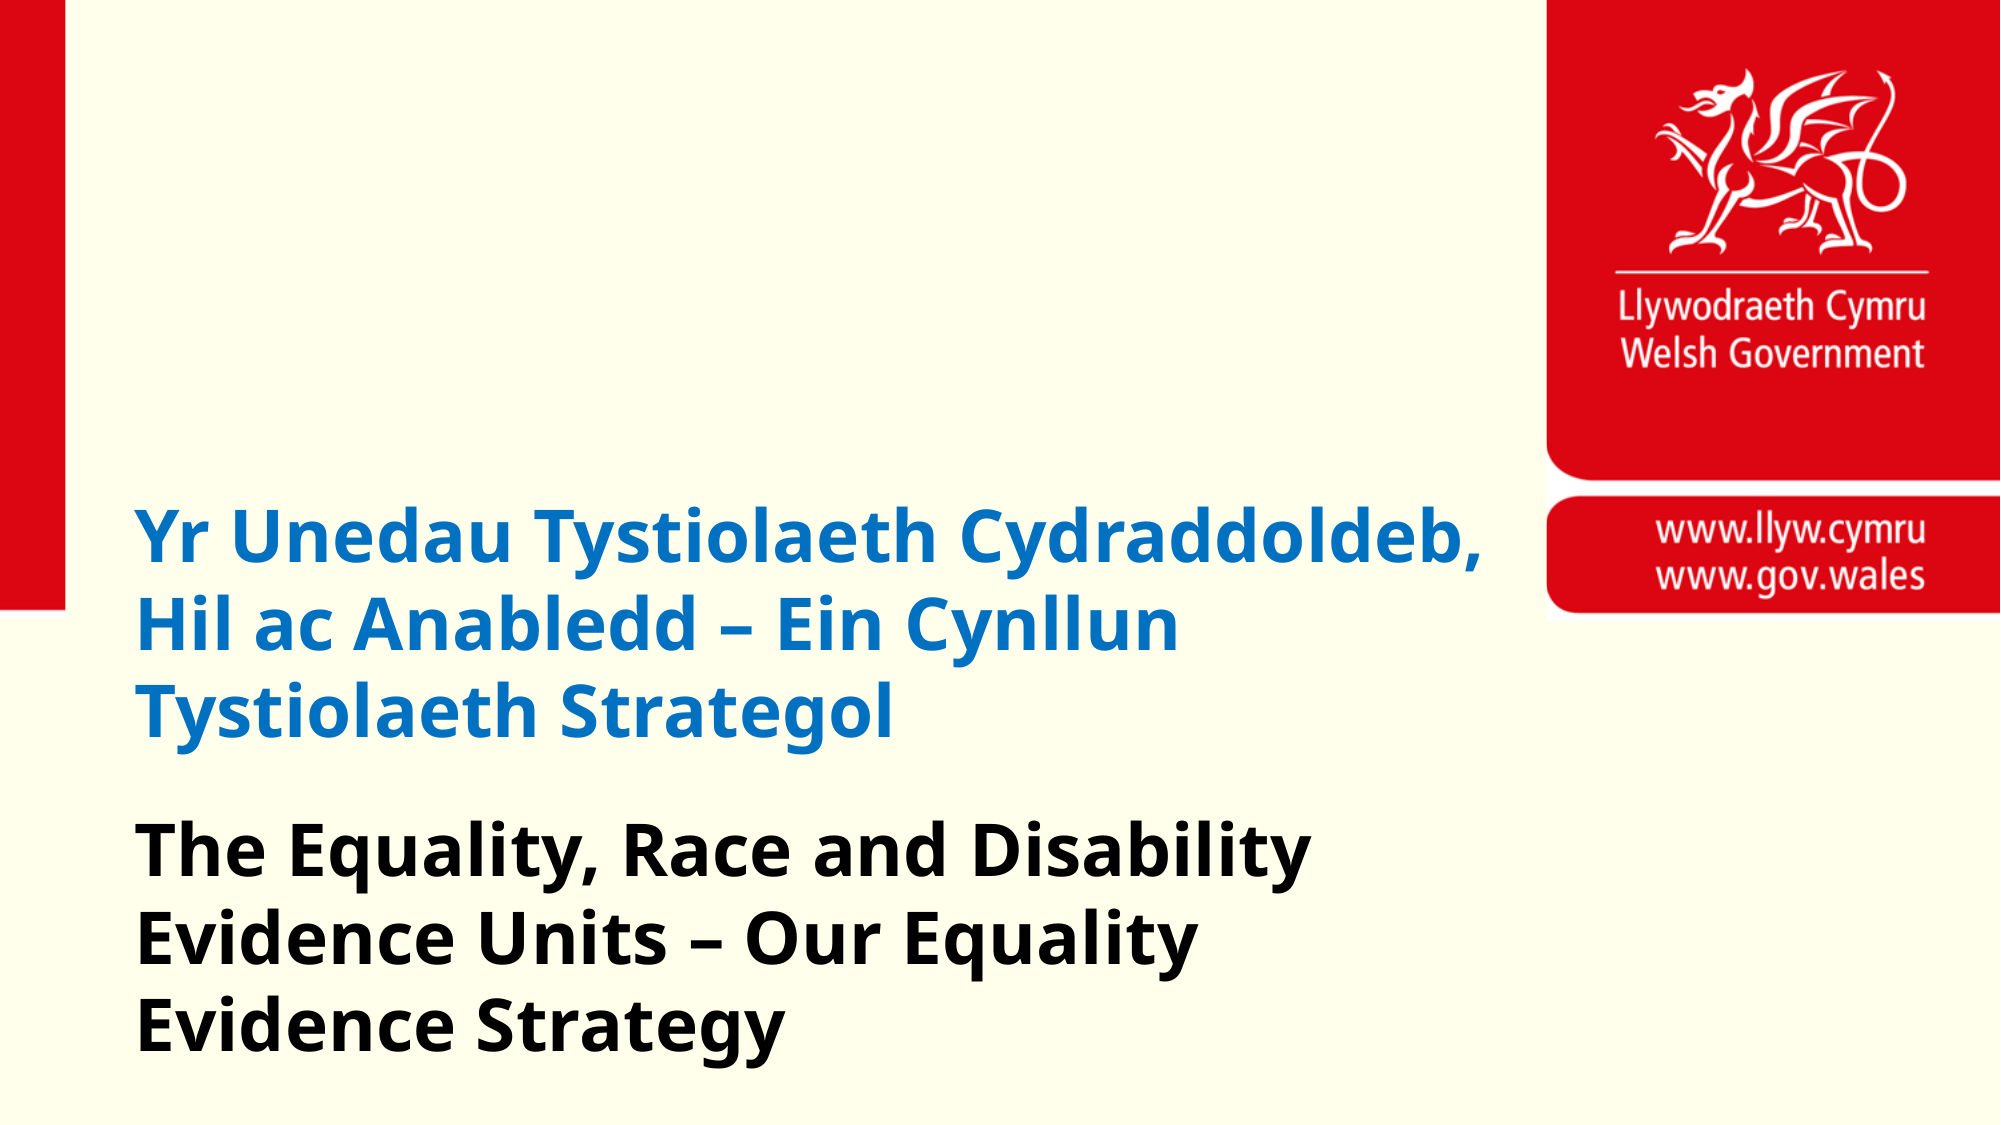

Yr Unedau Tystiolaeth Cydraddoldeb, Hil ac Anabledd – Ein Cynllun Tystiolaeth Strategol
The Equality, Race and Disability Evidence Units – Our Equality Evidence Strategy